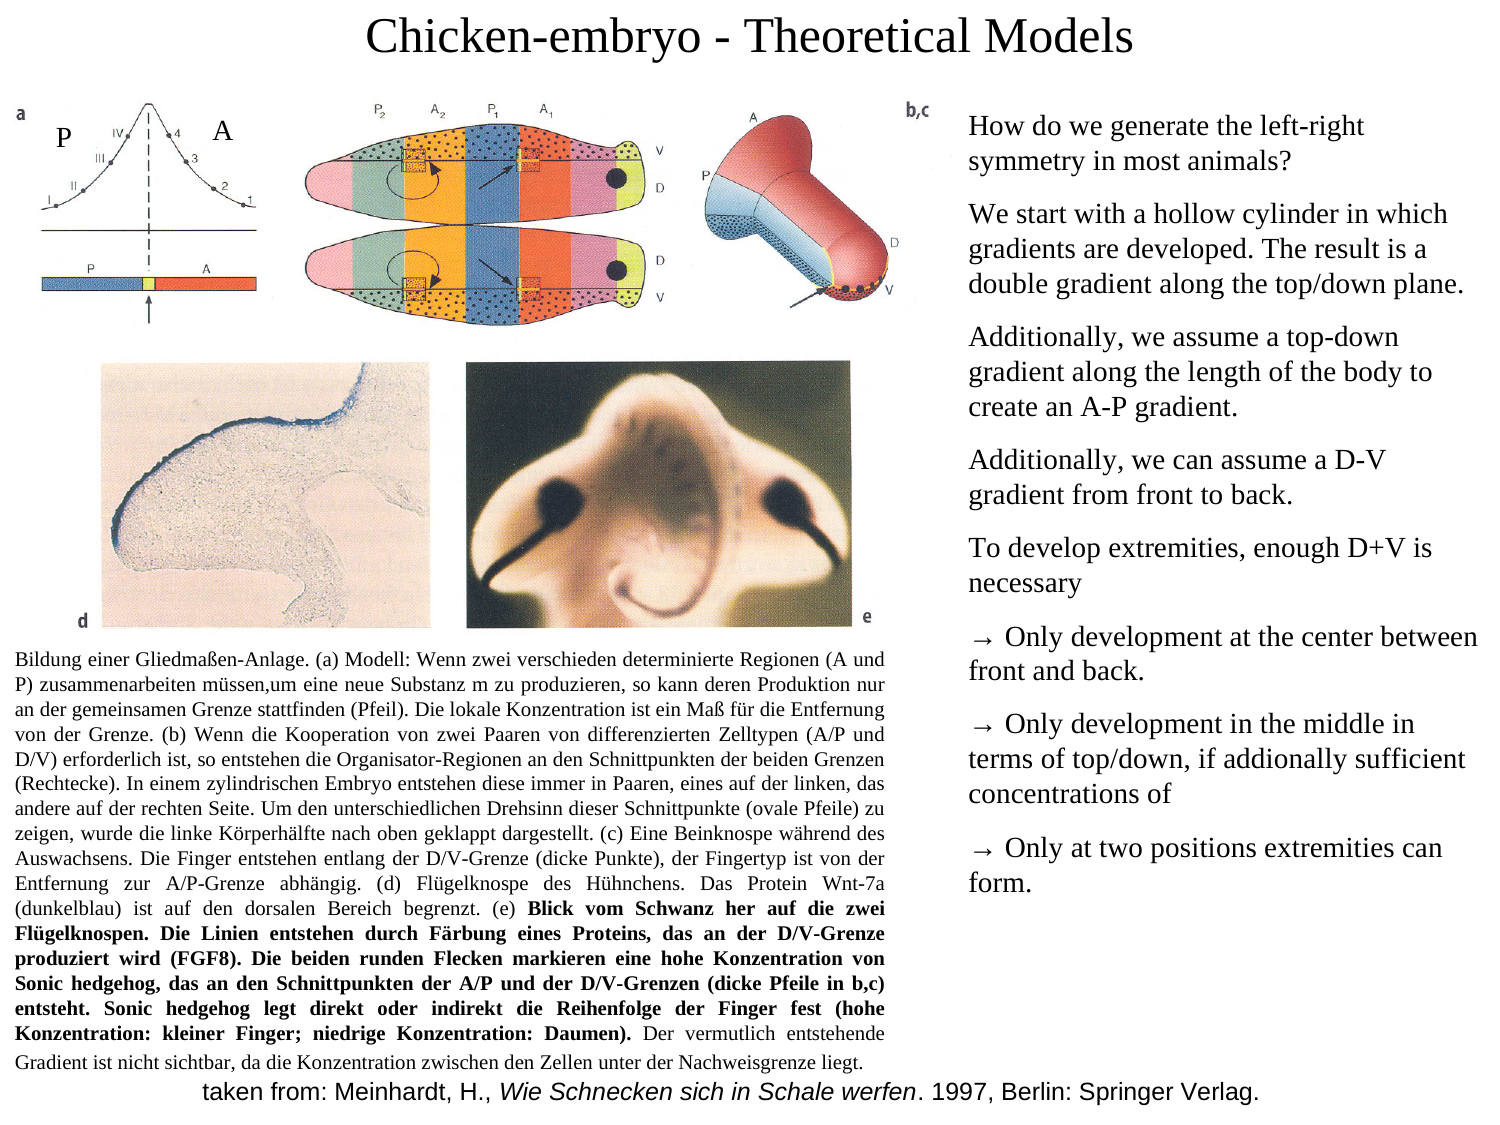

# Chicken-embryo - Theoretical Models
How do we generate the left-right symmetry in most animals?
We start with a hollow cylinder in which gradients are developed. The result is a double gradient along the top/down plane.
Additionally, we assume a top-down gradient along the length of the body to create an A-P gradient.
Additionally, we can assume a D-V gradient from front to back.
To develop extremities, enough D+V is necessary
→ Only development at the center between front and back.
→ Only development in the middle in terms of top/down, if addionally sufficient concentrations of
→ Only at two positions extremities can form.
A
P
Bildung einer Gliedmaßen-Anlage. (a) Modell: Wenn zwei verschieden determinierte Regionen (A und P) zusammenarbeiten müssen,um eine neue Substanz m zu produzieren, so kann deren Produktion nur an der gemeinsamen Grenze stattfinden (Pfeil). Die lokale Konzentration ist ein Maß für die Entfernung von der Grenze. (b) Wenn die Kooperation von zwei Paaren von differenzierten Zelltypen (A/P und D/V) erforderlich ist, so entstehen die Organisator-Regionen an den Schnittpunkten der beiden Grenzen (Rechtecke). In einem zylindrischen Embryo entstehen diese immer in Paaren, eines auf der linken, das andere auf der rechten Seite. Um den unterschiedlichen Drehsinn dieser Schnittpunkte (ovale Pfeile) zu zeigen, wurde die linke Körperhälfte nach oben geklappt dargestellt. (c) Eine Beinknospe während des Auswachsens. Die Finger entstehen entlang der D/V-Grenze (dicke Punkte), der Fingertyp ist von der Entfernung zur A/P-Grenze abhängig. (d) Flügelknospe des Hühnchens. Das Protein Wnt-7a (dunkelblau) ist auf den dorsalen Bereich begrenzt. (e) Blick vom Schwanz her auf die zwei Flügelknospen. Die Linien entstehen durch Färbung eines Proteins, das an der D/V-Grenze produziert wird (FGF8). Die beiden runden Flecken markieren eine hohe Konzentration von Sonic hedgehog, das an den Schnittpunkten der A/P und der D/V-Grenzen (dicke Pfeile in b,c) entsteht. Sonic hedgehog legt direkt oder indirekt die Reihenfolge der Finger fest (hohe Konzentration: kleiner Finger; niedrige Konzentration: Daumen). Der vermutlich entstehende Gradient ist nicht sichtbar, da die Konzentration zwischen den Zellen unter der Nachweisgrenze liegt.
taken from: Meinhardt, H., Wie Schnecken sich in Schale werfen. 1997, Berlin: Springer Verlag.